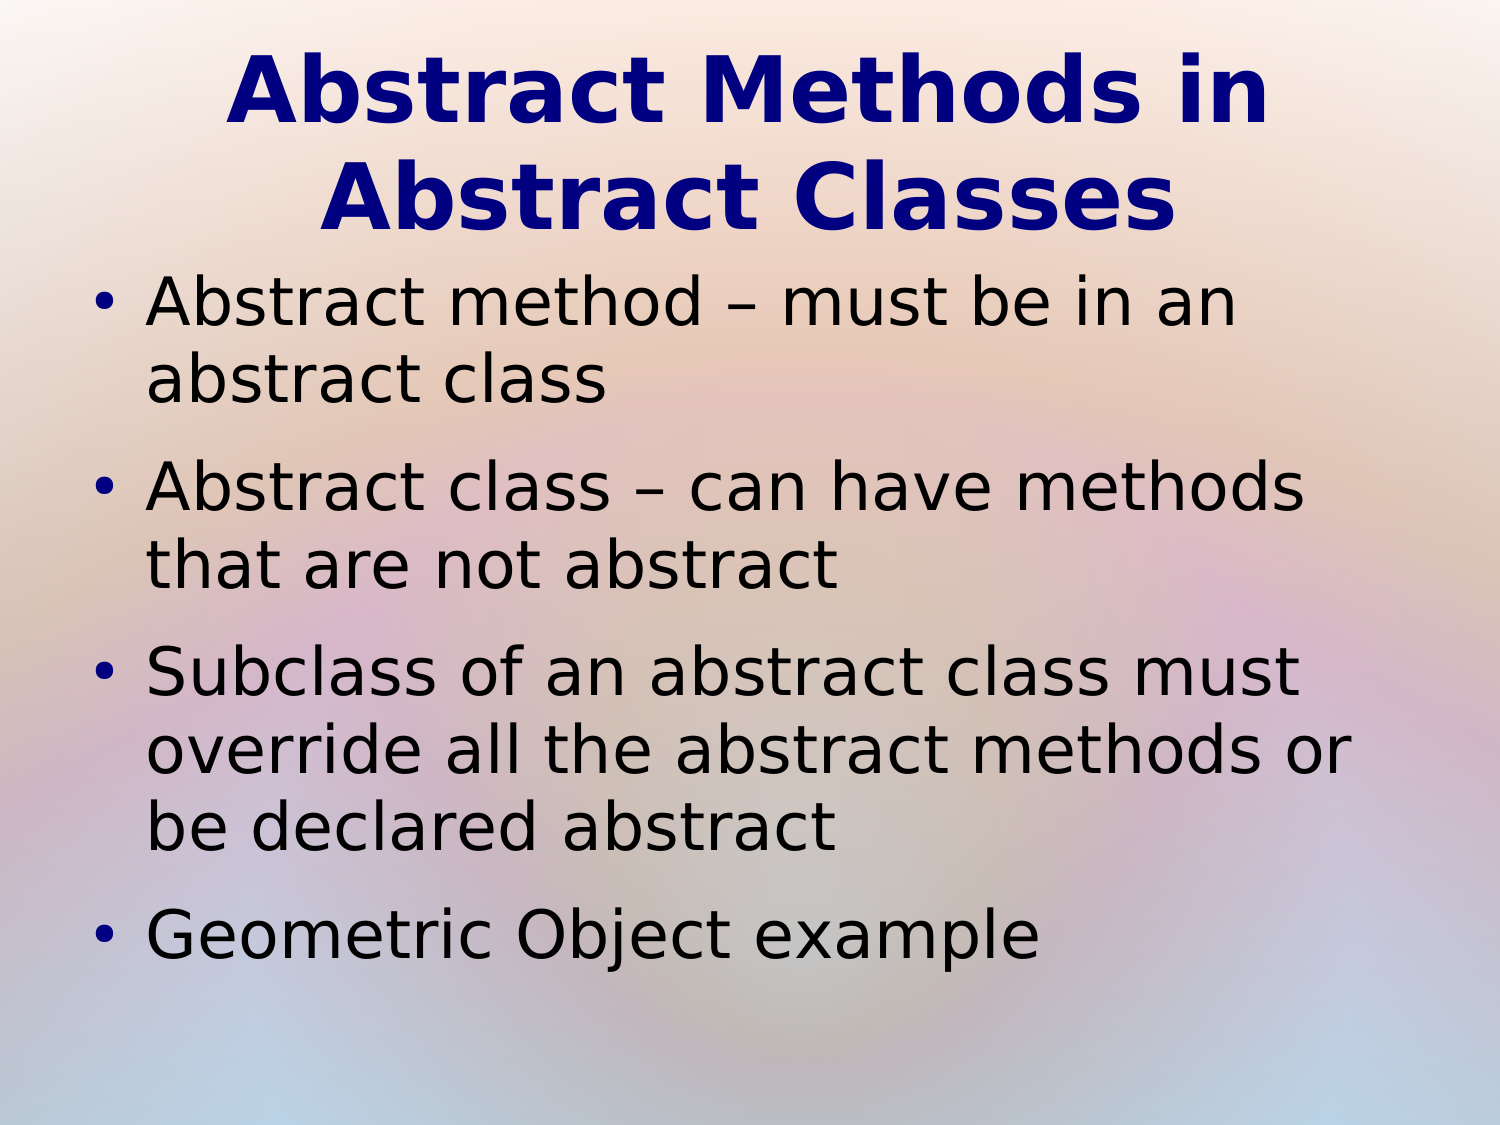

# Abstract Methods in Abstract Classes
Abstract method – must be in an abstract class
Abstract class – can have methods that are not abstract
Subclass of an abstract class must override all the abstract methods or be declared abstract
Geometric Object example
Liang, Introduction to Java Programming, Seventh Edition, (c) 2009 Pearson Education, Inc. All rights reserved. 0136012671
4